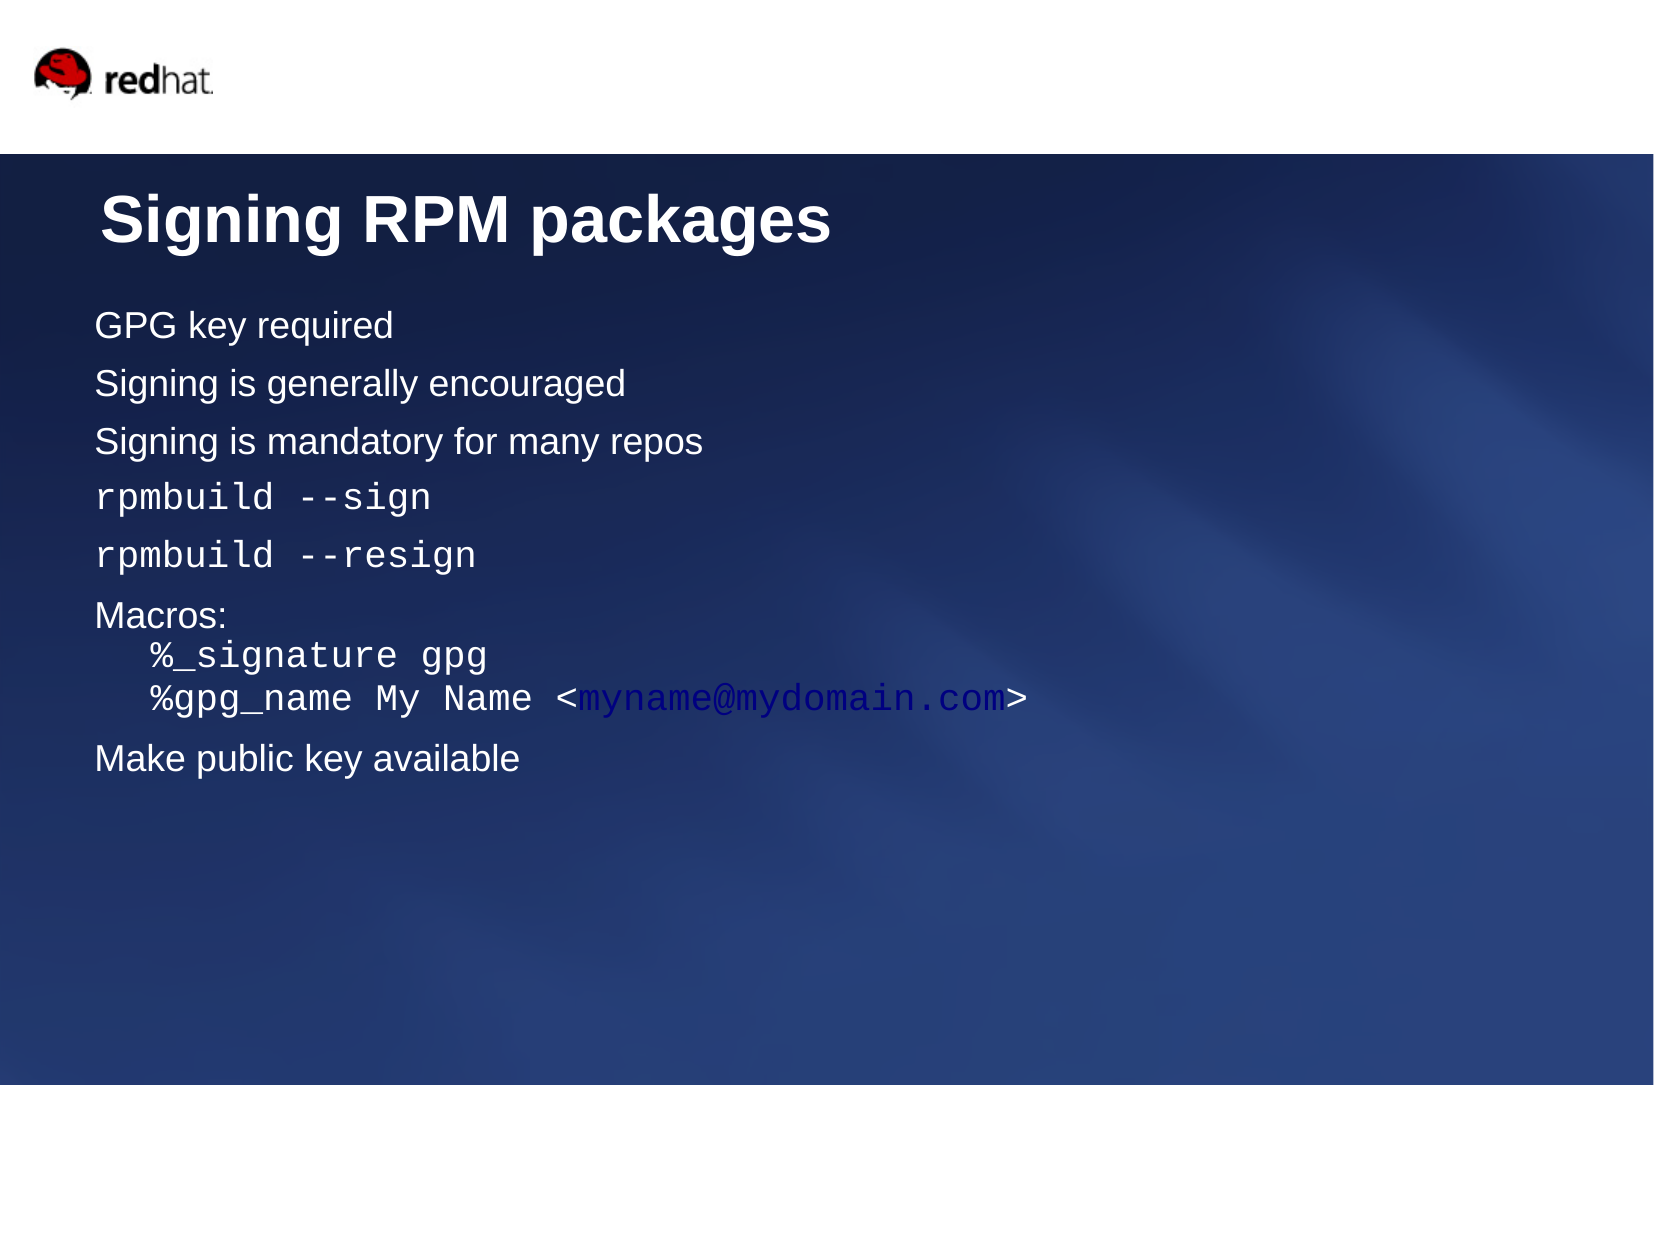

# Signing RPM packages
GPG key required
Signing is generally encouraged
Signing is mandatory for many repos
rpmbuild --sign
rpmbuild --resign
Macros:
%_signature gpg
%gpg_name My Name <myname@mydomain.com>
Make public key available